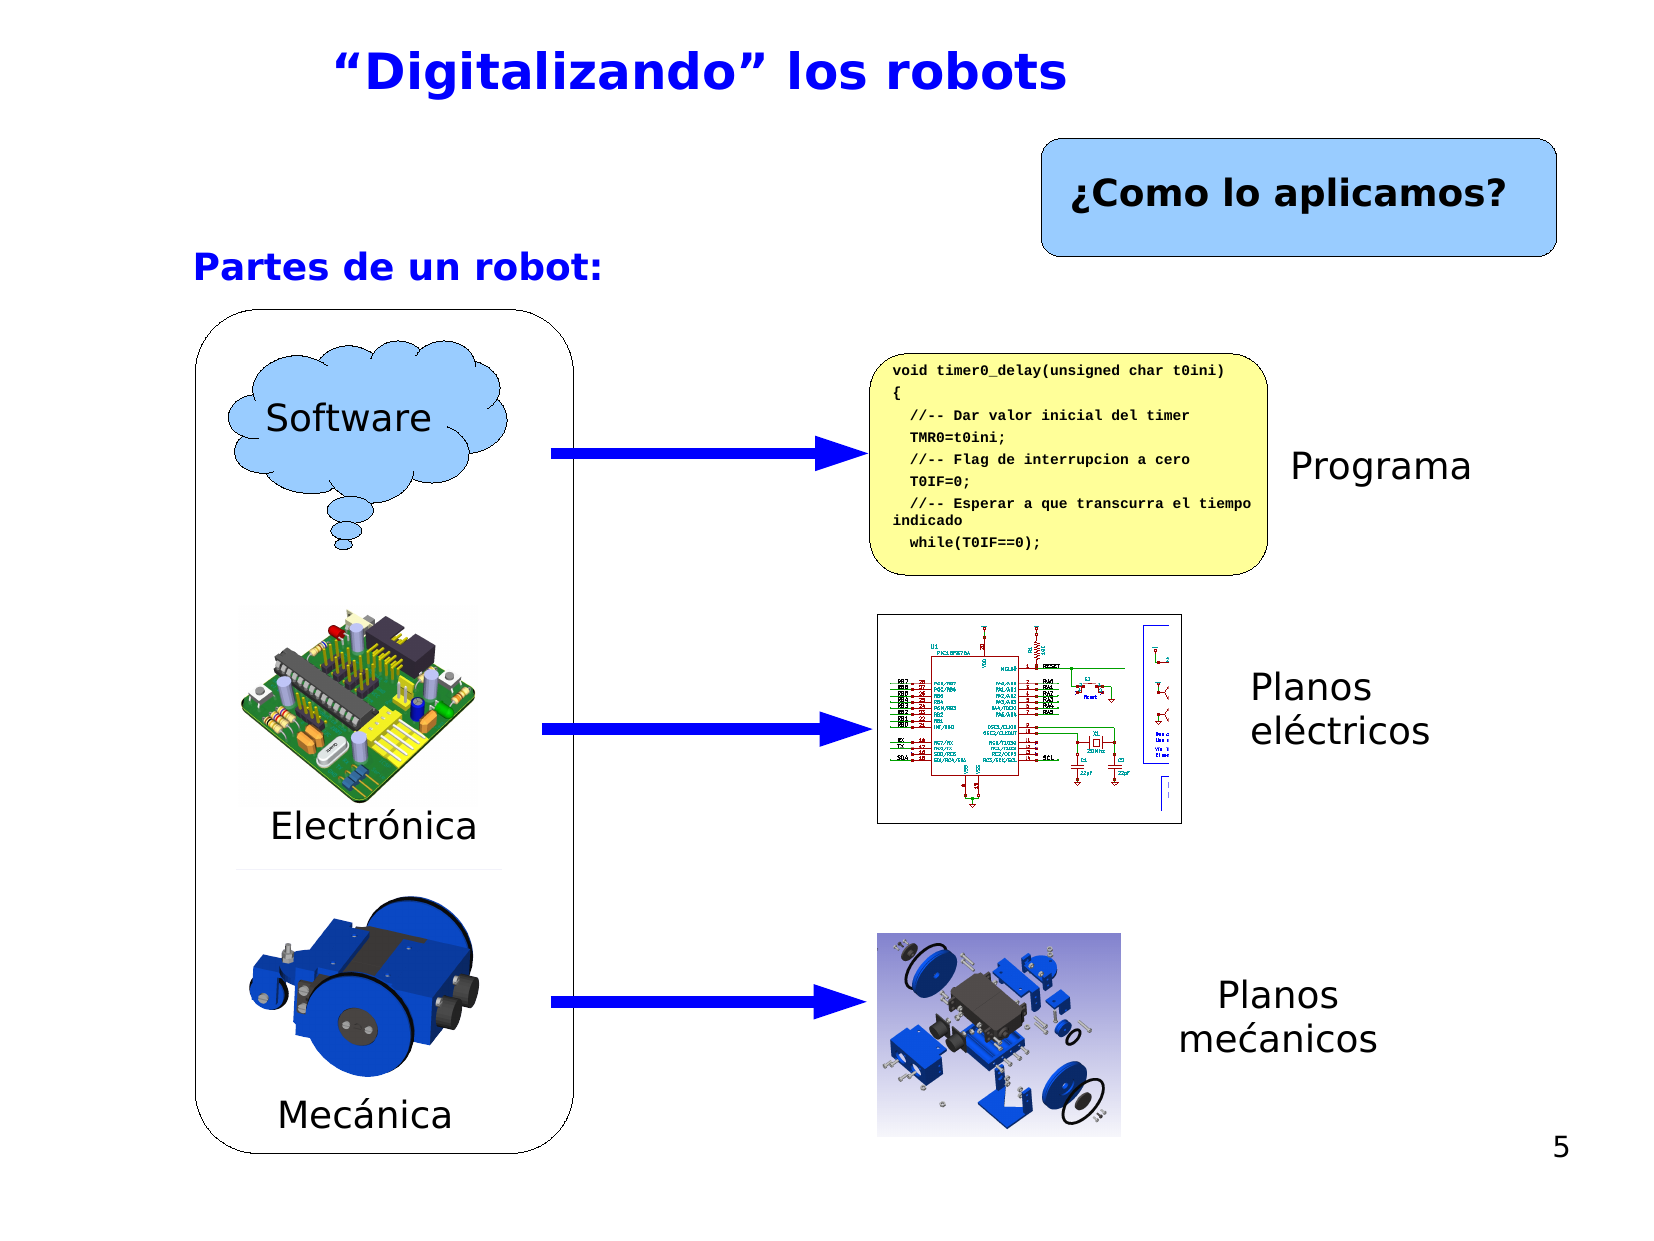

“Digitalizando” los robots
¿Como lo aplicamos?
Partes de un robot:
void timer0_delay(unsigned char t0ini)
{
 //-- Dar valor inicial del timer
 TMR0=t0ini;
 //-- Flag de interrupcion a cero
 T0IF=0;
 //-- Esperar a que transcurra el tiempo indicado
 while(T0IF==0);
Software
Programa
Planos
eléctricos
Electrónica
Planos
mećanicos
Mecánica
5